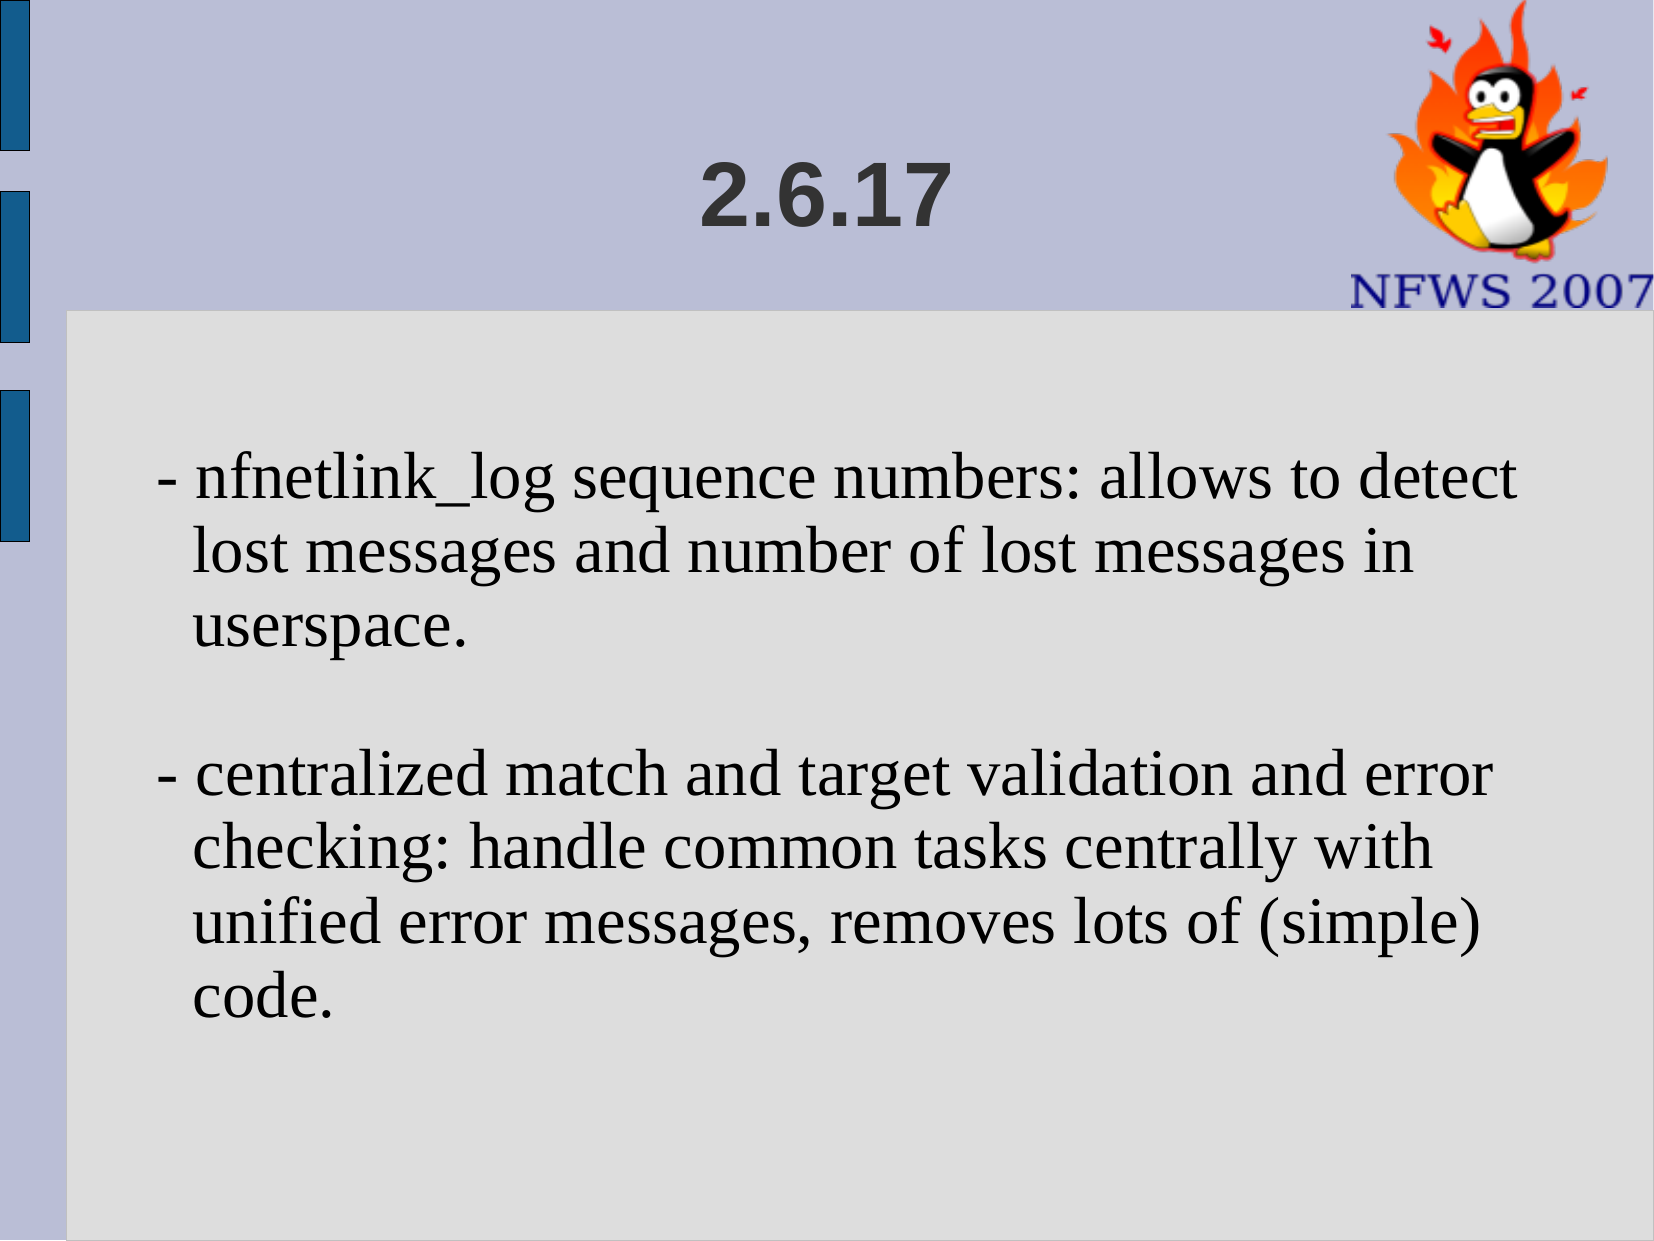

# 2.6.17
- nfnetlink_log sequence numbers: allows to detect lost messages and number of lost messages in userspace.
- centralized match and target validation and error checking: handle common tasks centrally with unified error messages, removes lots of (simple) code.